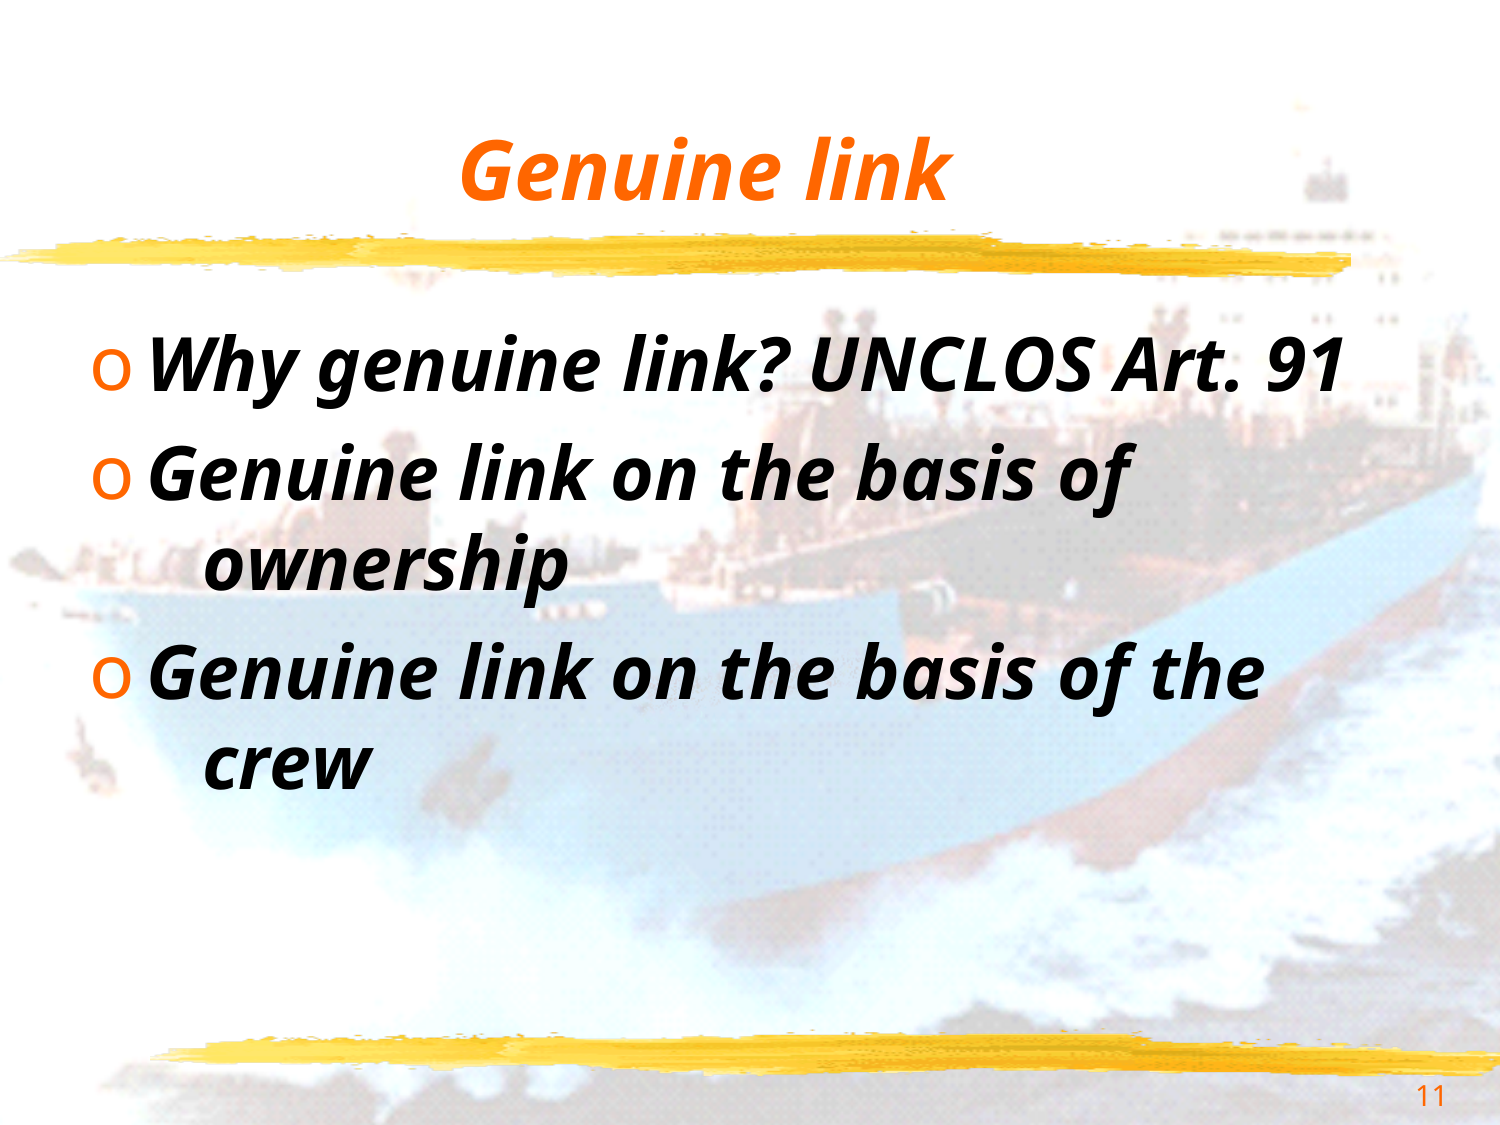

Genuine link
# Why genuine link? UNCLOS Art. 91
Genuine link on the basis of ownership
Genuine link on the basis of the crew